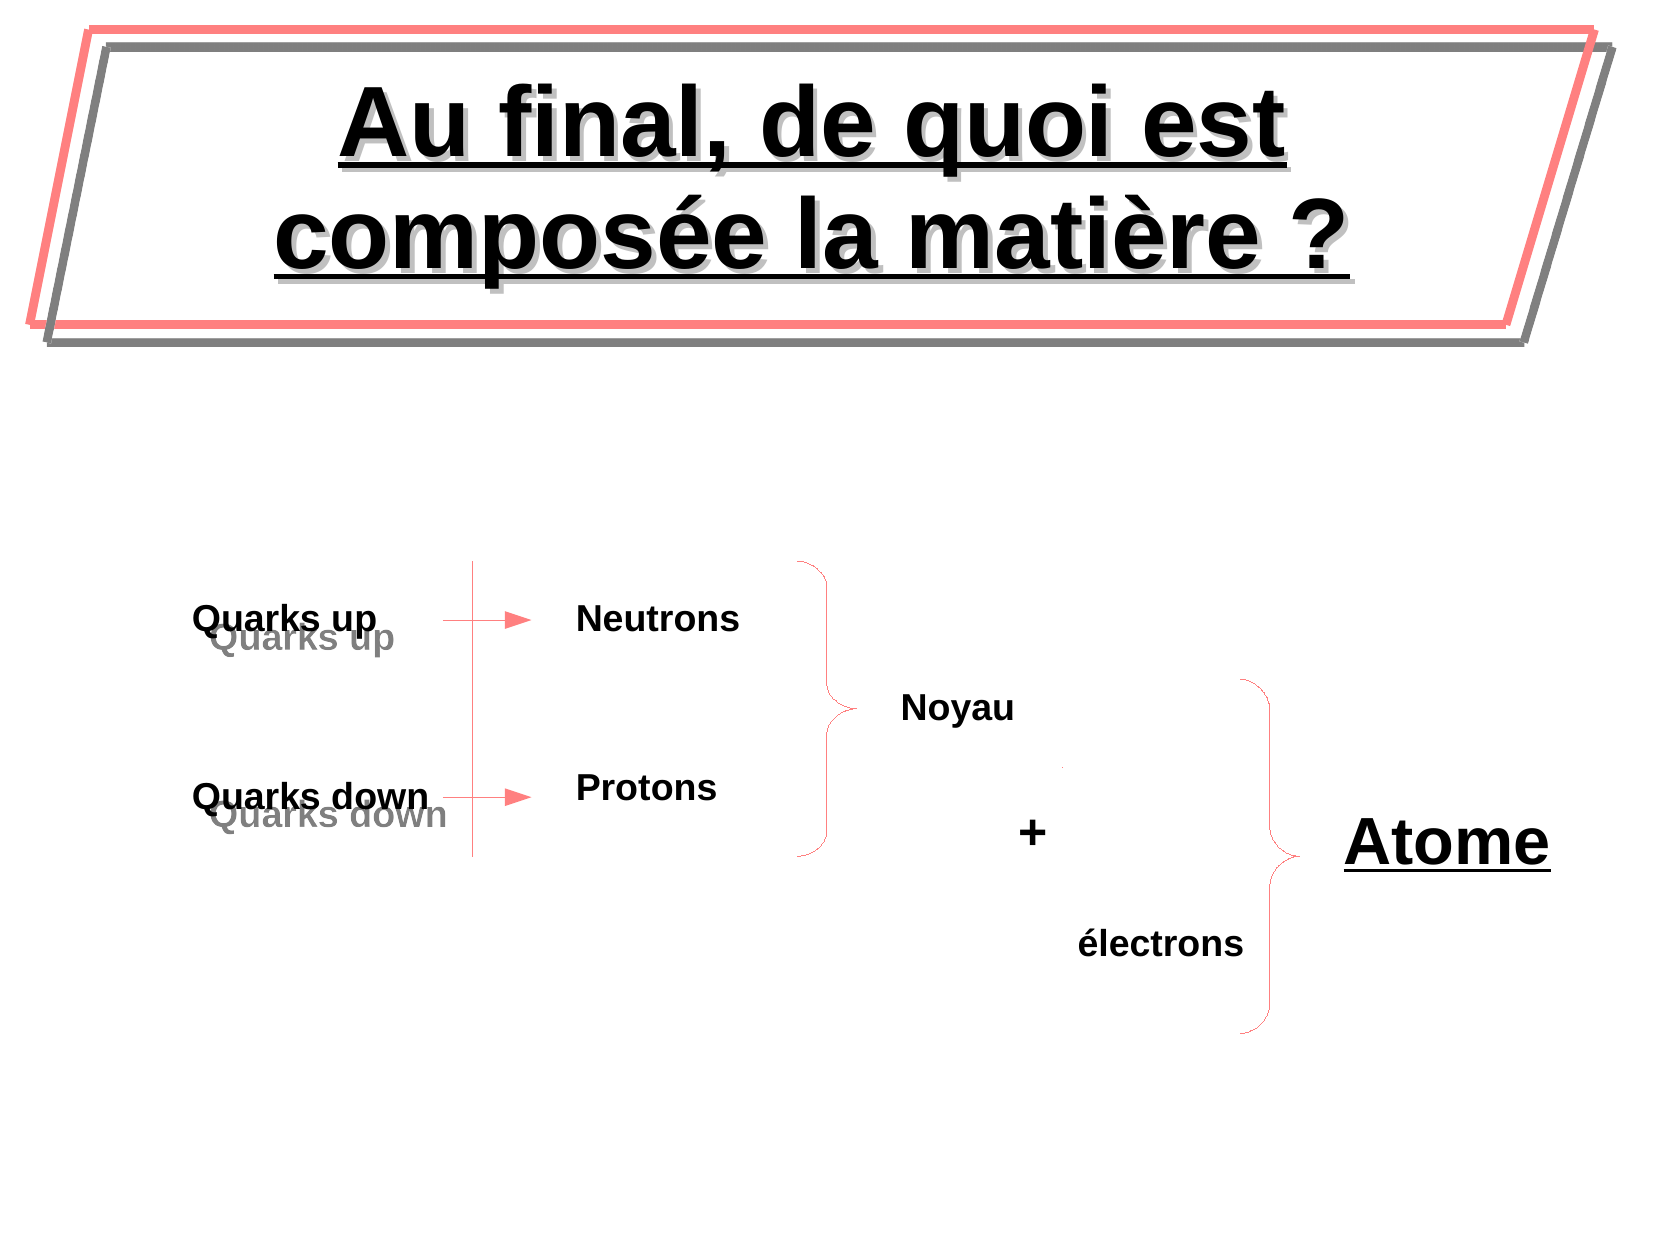

Au final, de quoi est composée la matière ?
Quarks up
Neutrons
Protons
Noyau
Quarks down
+
Atome
électrons